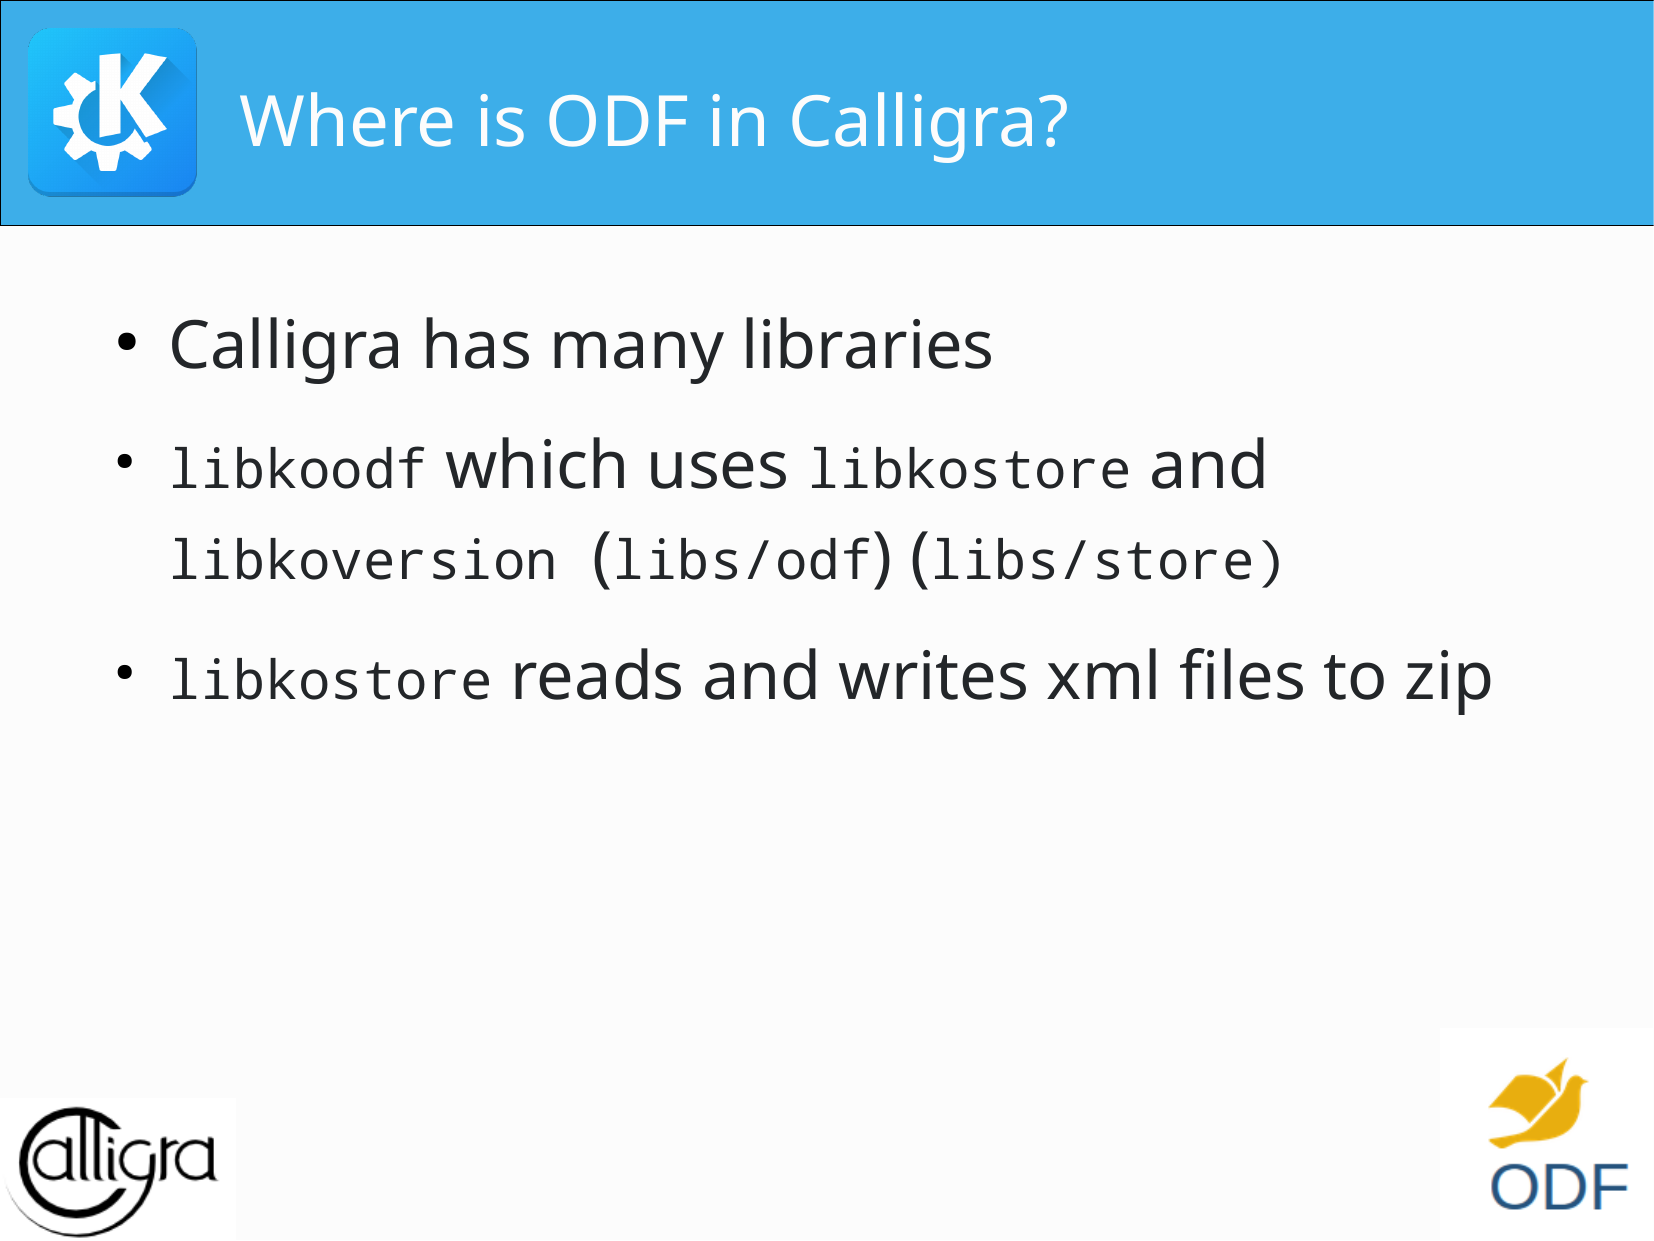

Where is ODF in Calligra?
Calligra has many libraries
libkoodf which uses libkostore and libkoversion (libs/odf) (libs/store)
libkostore reads and writes xml files to zip